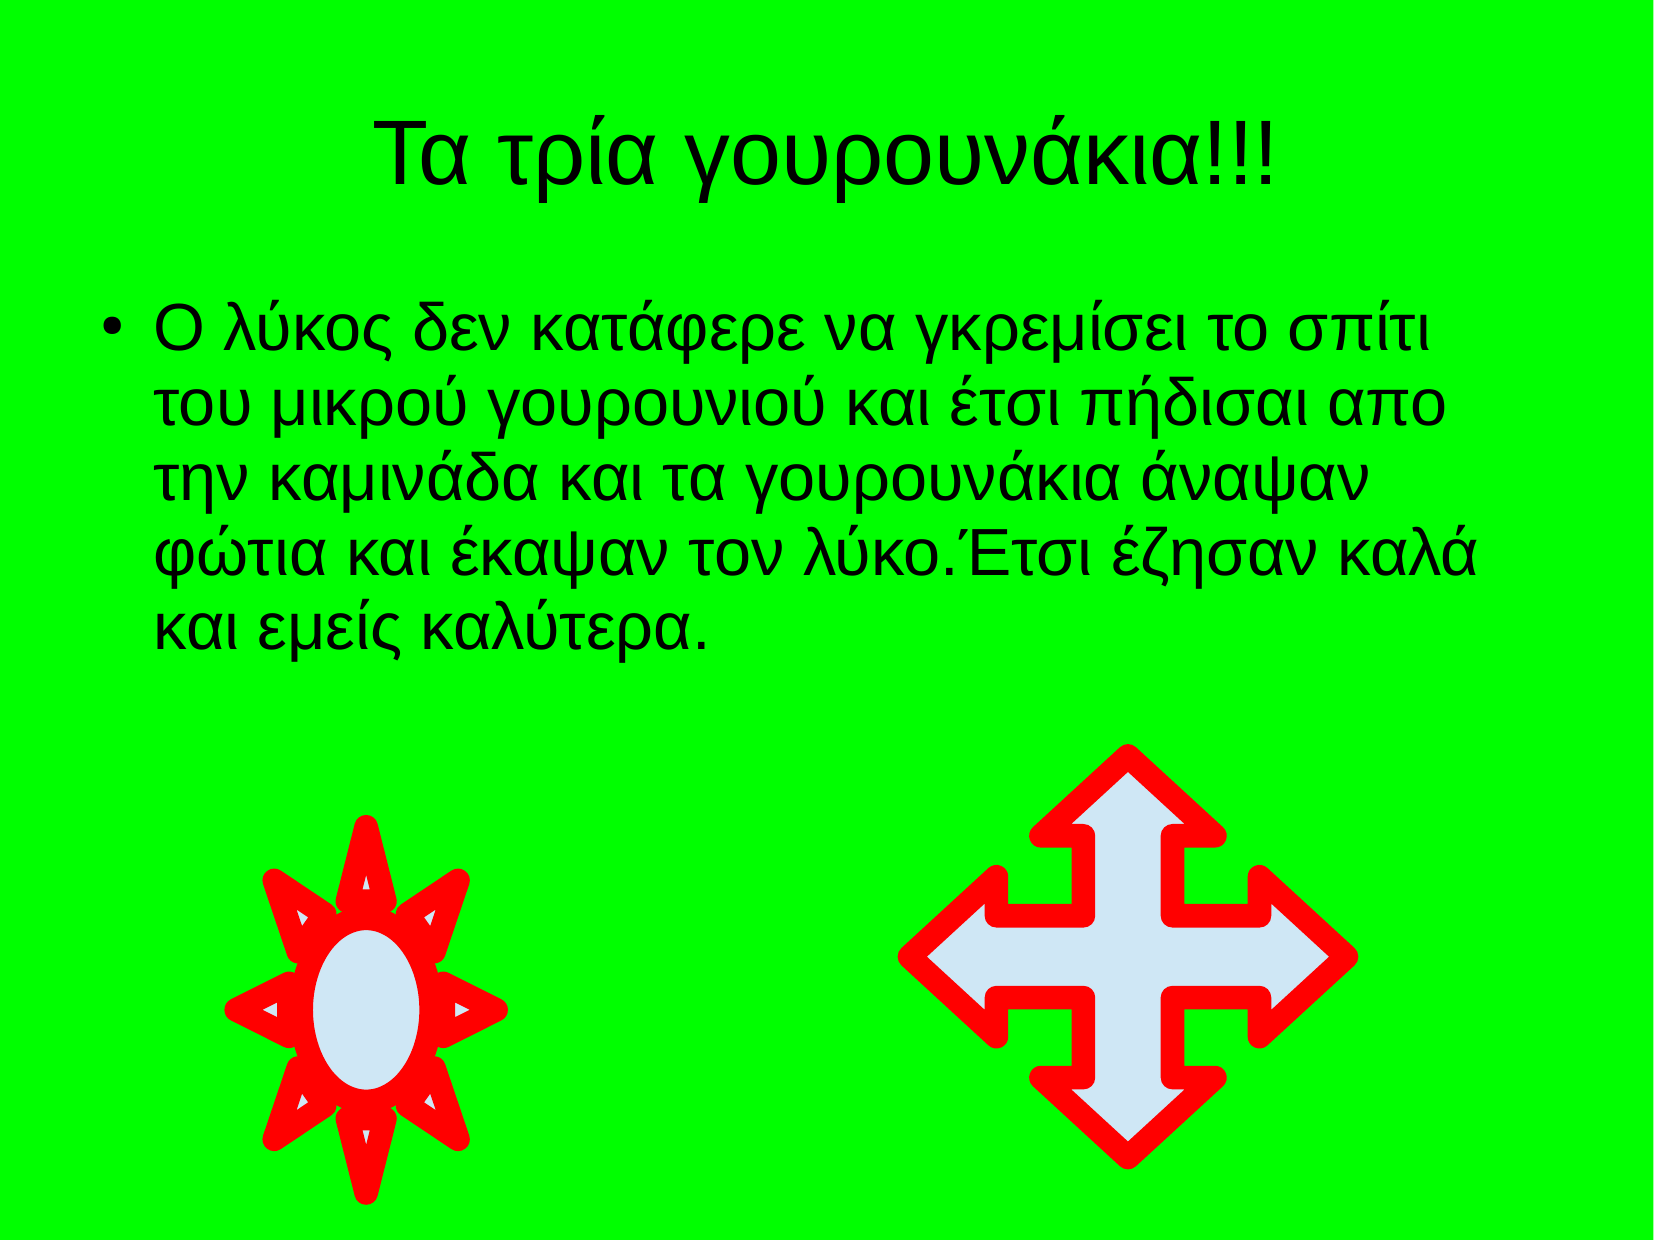

# Τα τρία γουρουνάκια!!!
Ο λύκος δεν κατάφερε να γκρεμίσει το σπίτι του μικρού γουρουνιού και έτσι πήδισαι απο την καμινάδα και τα γουρουνάκια άναψαν φώτια και έκαψαν τον λύκο.Έτσι έζησαν καλά και εμείς καλύτερα.